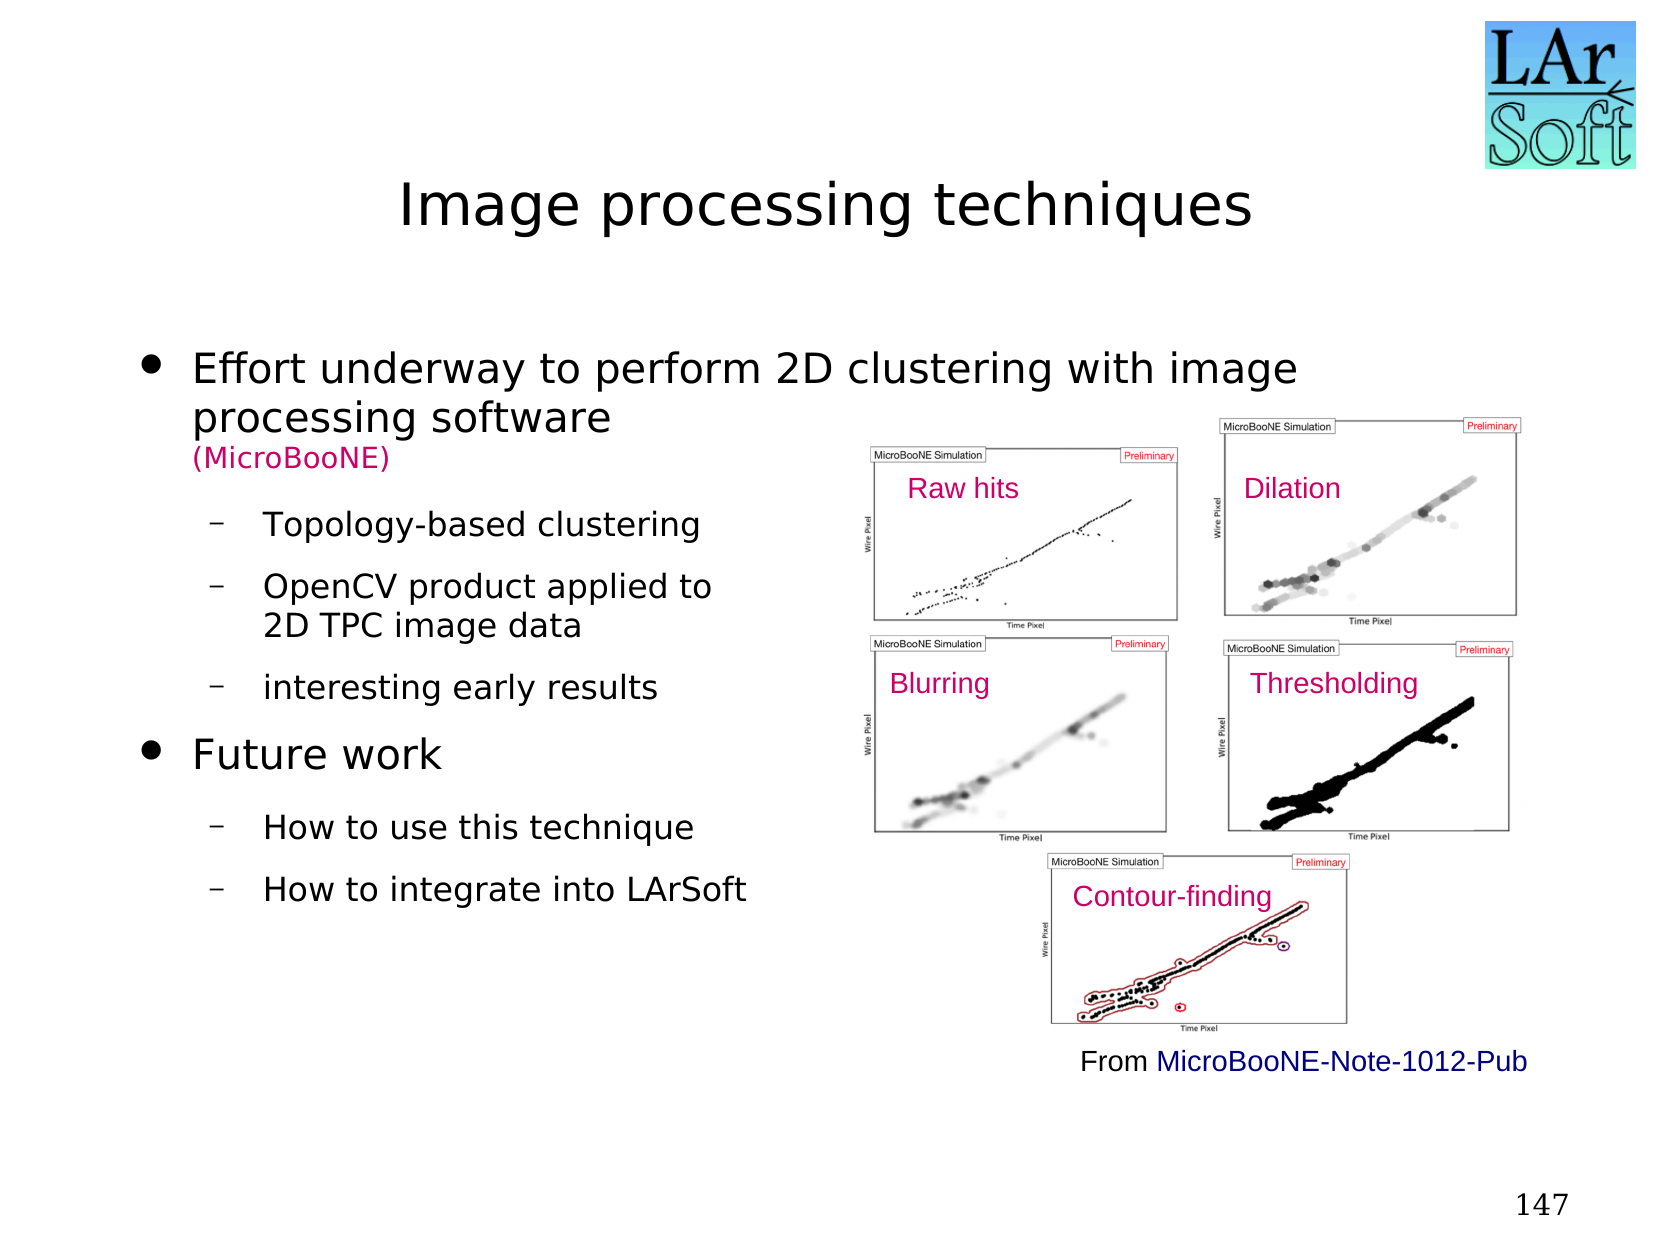

# Image processing techniques
Effort underway to perform 2D clustering with image processing software 											(MicroBooNE)
Topology-based clustering
OpenCV product applied to 										 2D TPC image data
interesting early results
Future work
How to use this technique
How to integrate into LArSoft
Raw hits
Dilation
Blurring
Thresholding
Contour-finding
From MicroBooNE-Note-1012-Pub
147